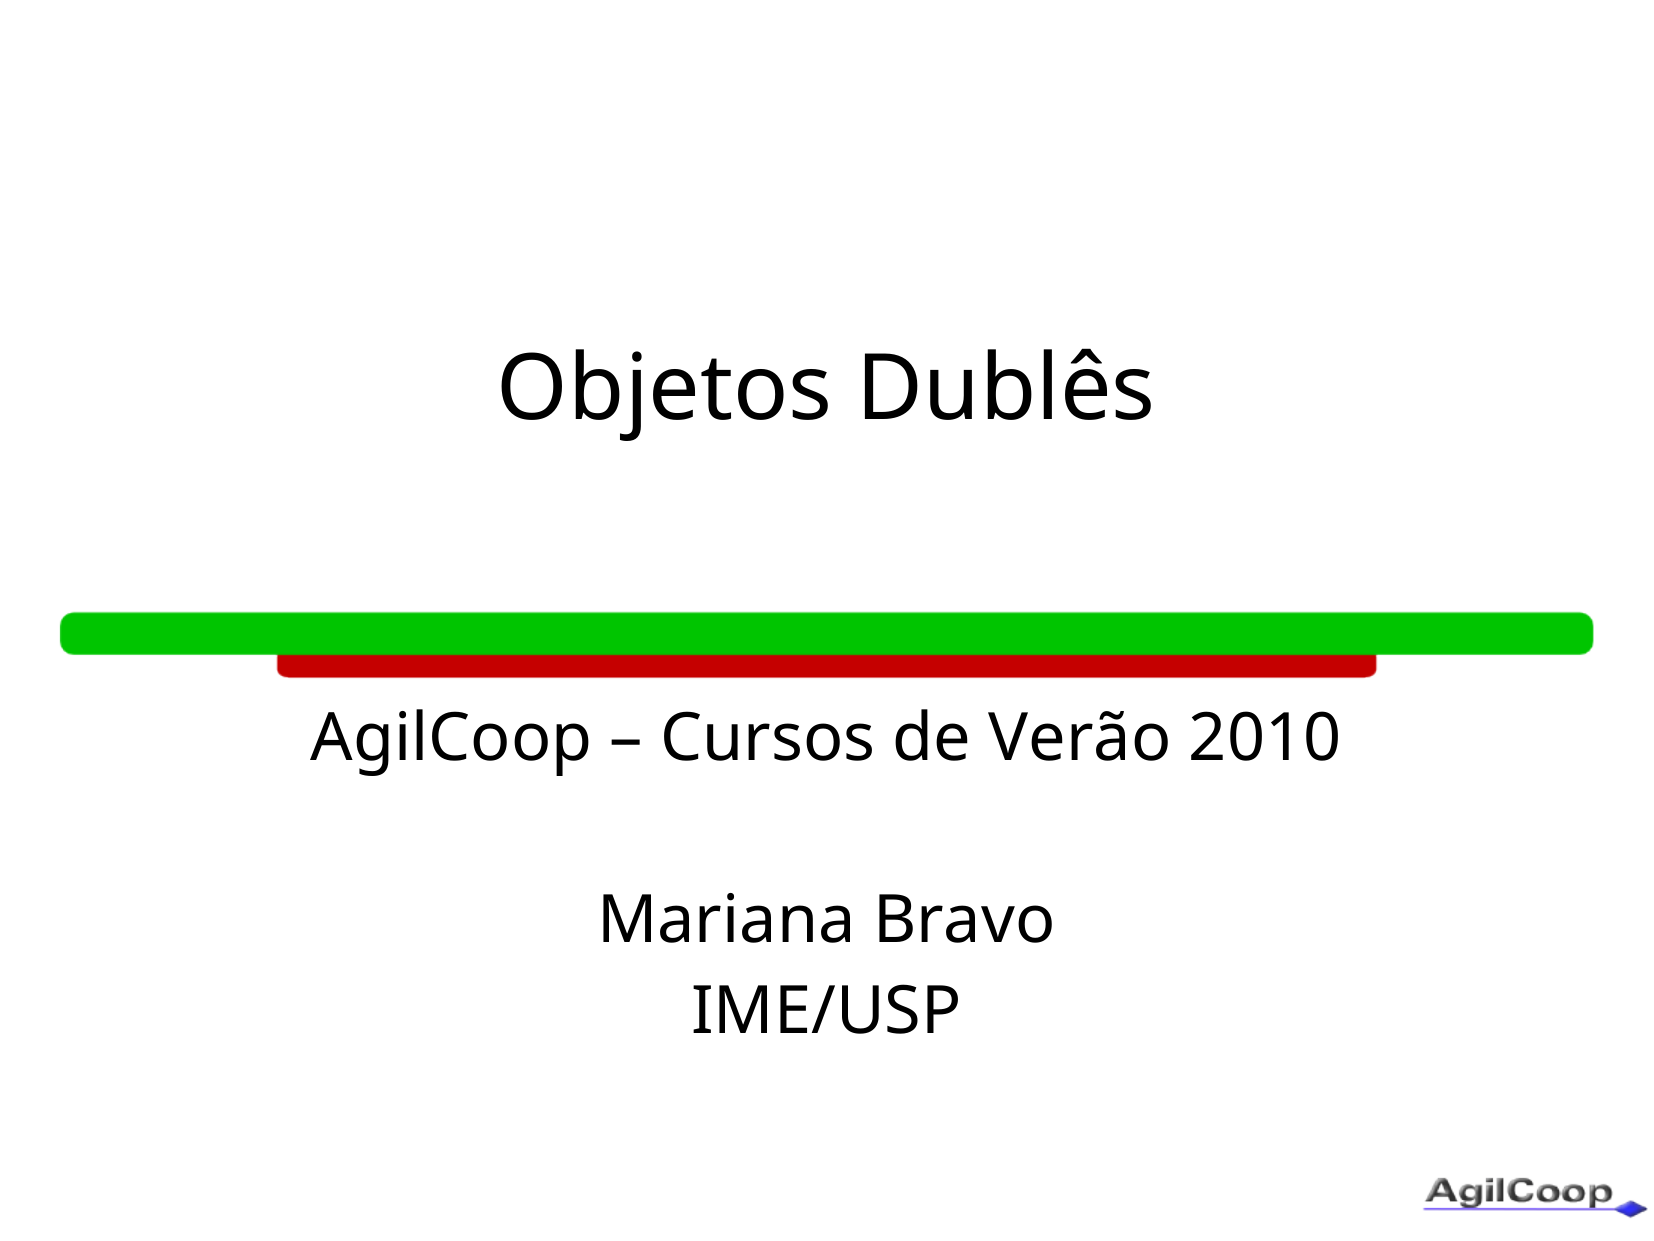

# Objetos Dublês
AgilCoop – Cursos de Verão 2010
Mariana Bravo
IME/USP